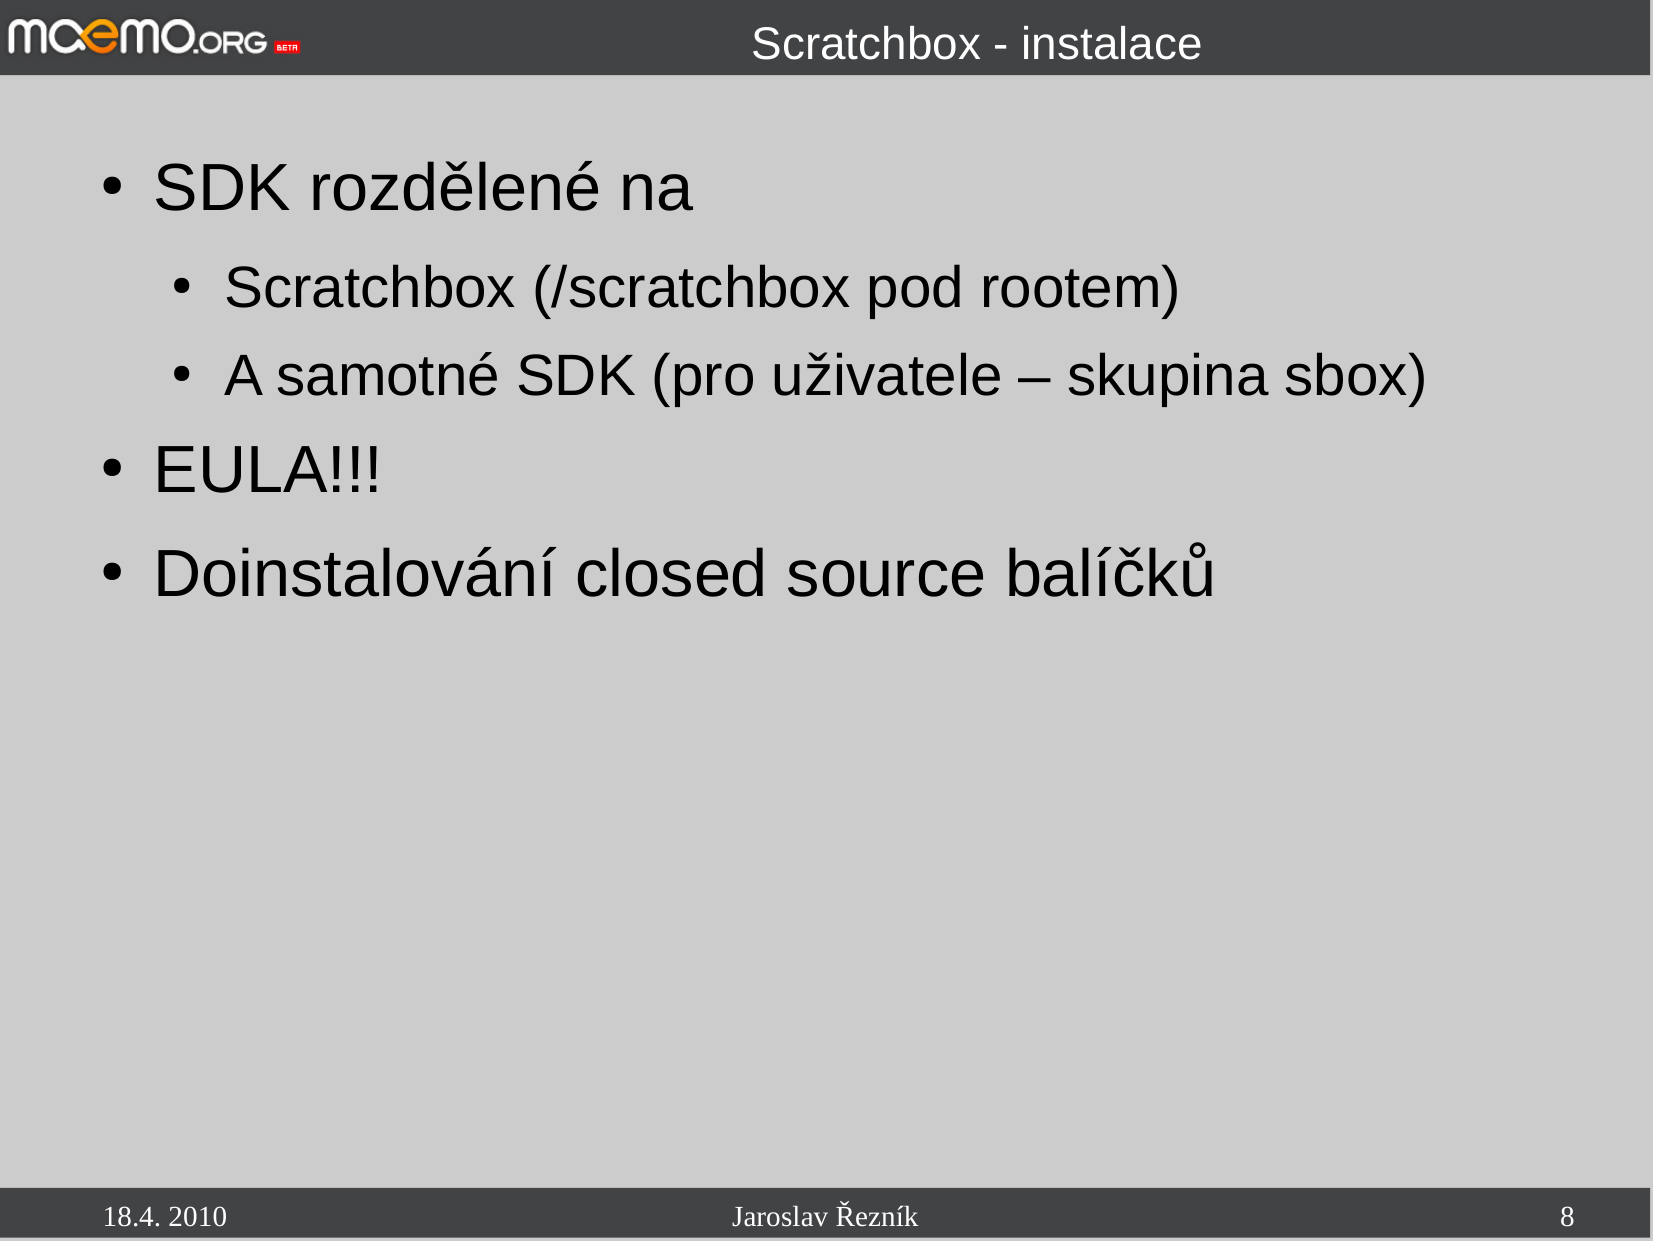

# Scratchbox - instalace
SDK rozdělené na
Scratchbox (/scratchbox pod rootem)
A samotné SDK (pro uživatele – skupina sbox)
EULA!!!
Doinstalování closed source balíčků
18.4. 2010
Jaroslav Řezník
8